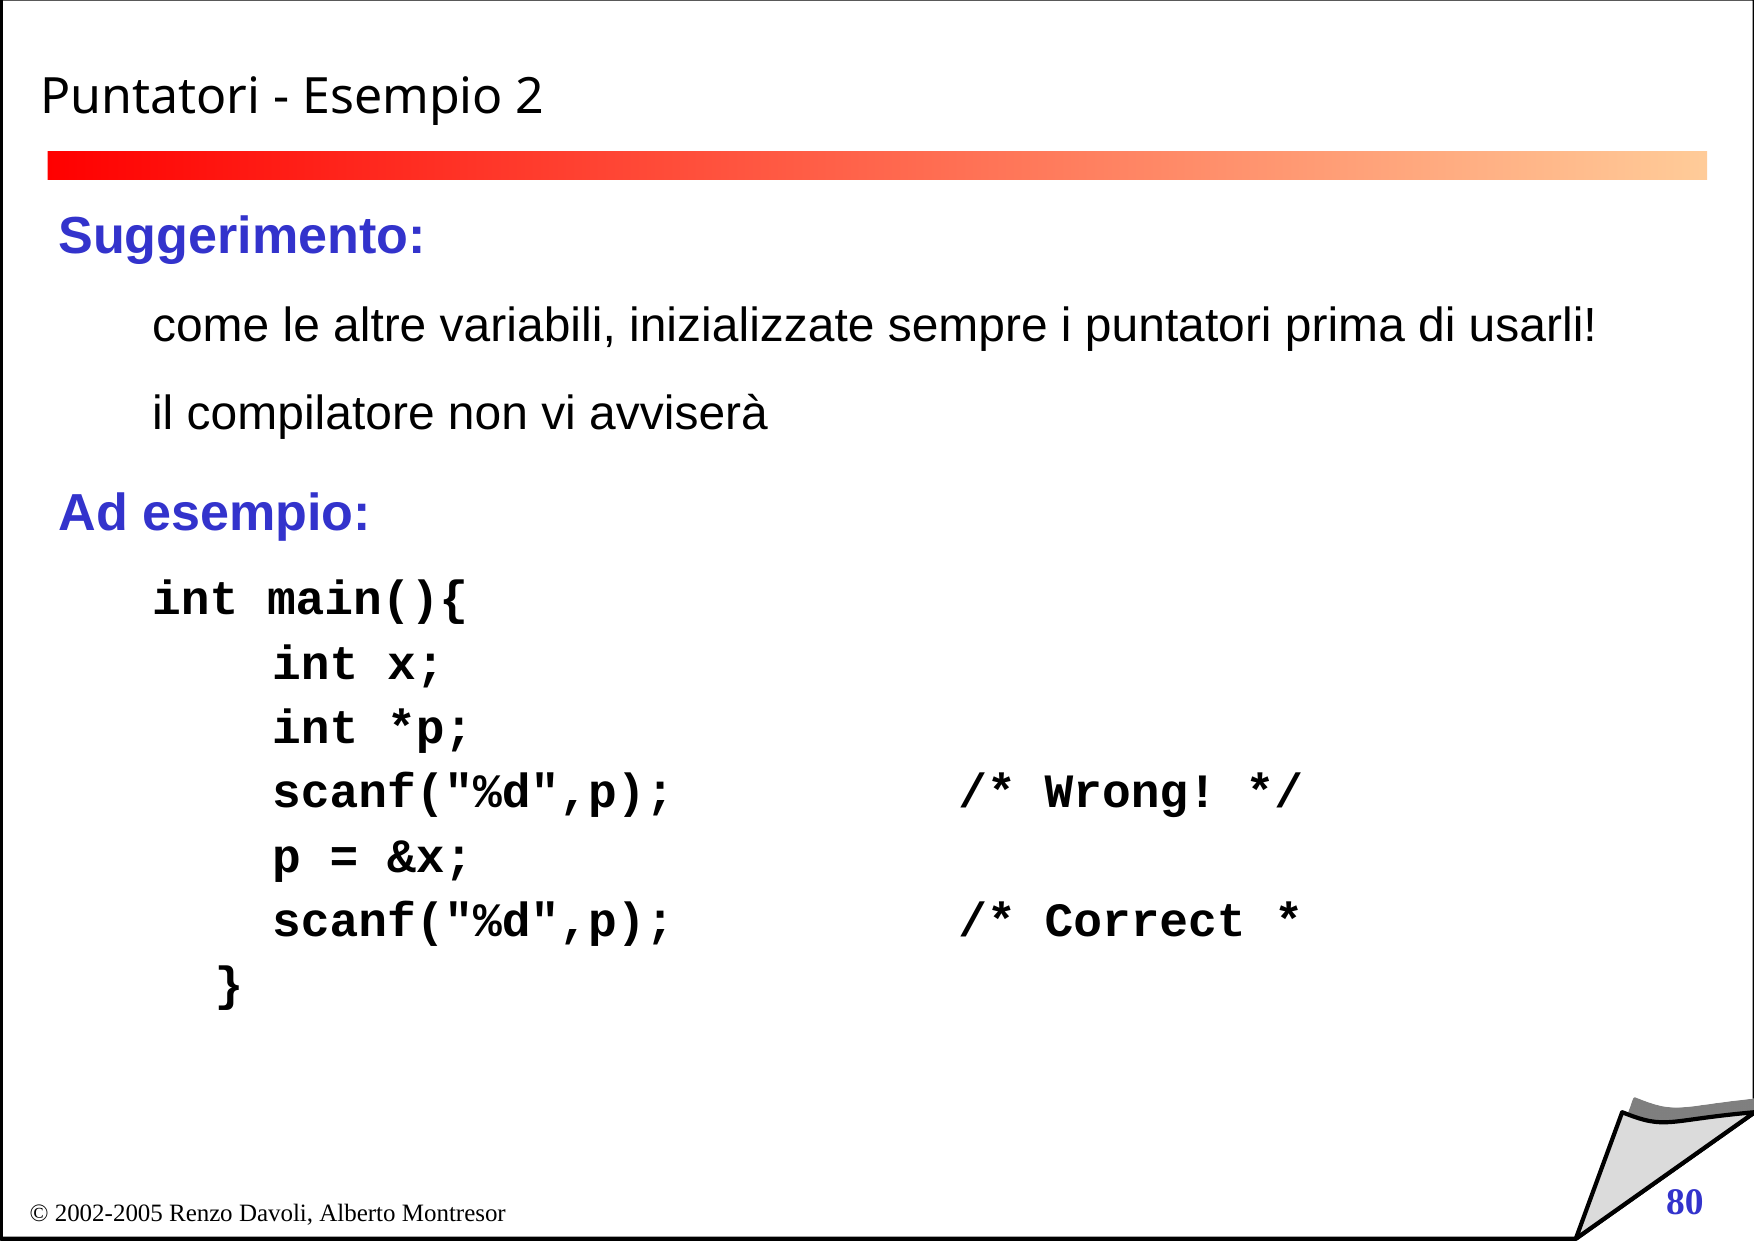

# Puntatori - Esempio 2
Suggerimento:
come le altre variabili, inizializzate sempre i puntatori prima di usarli!
il compilatore non vi avviserà
Ad esempio:
int main(){
 int x;
 int *p;
 scanf("%d",p);		/* Wrong! */
 p = &x;
 scanf("%d",p);		/* Correct *
}